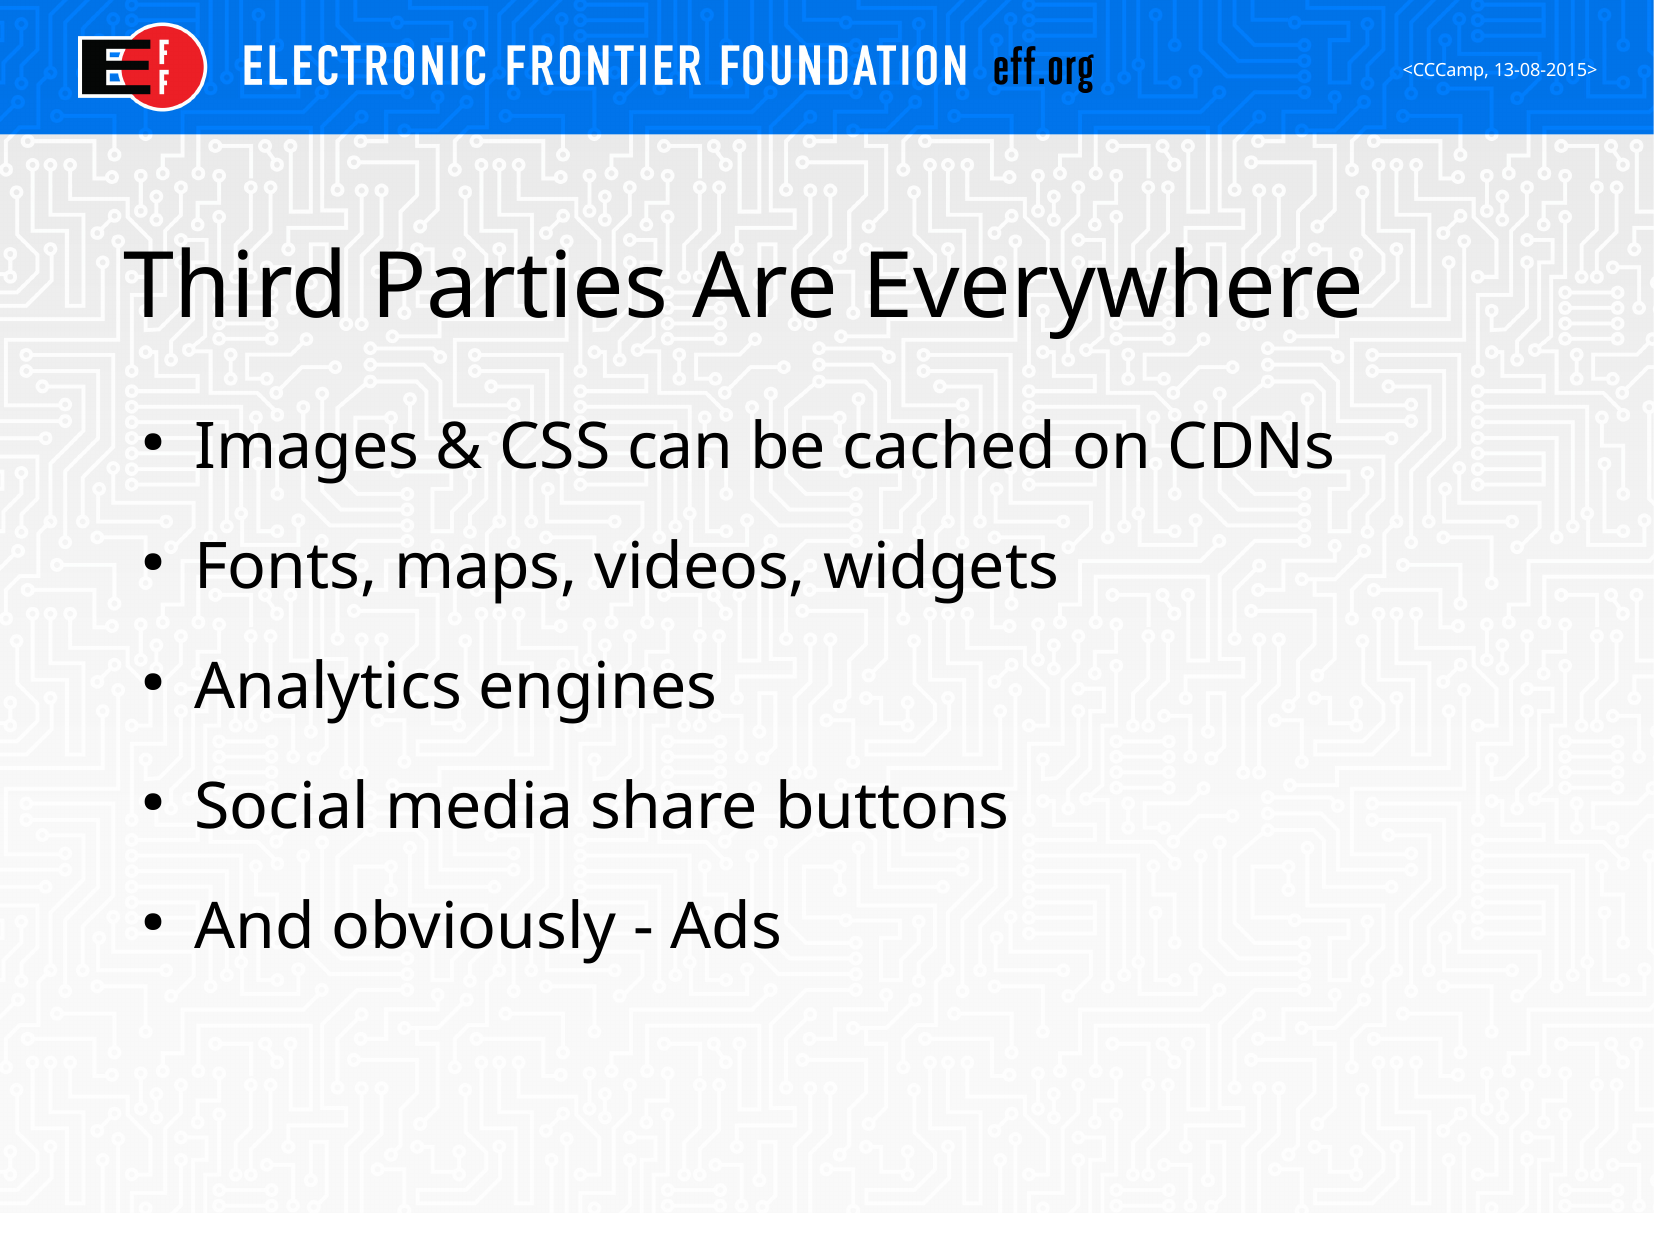

# Third Parties Are Everywhere
Images & CSS can be cached on CDNs
Fonts, maps, videos, widgets
Analytics engines
Social media share buttons
And obviously - Ads